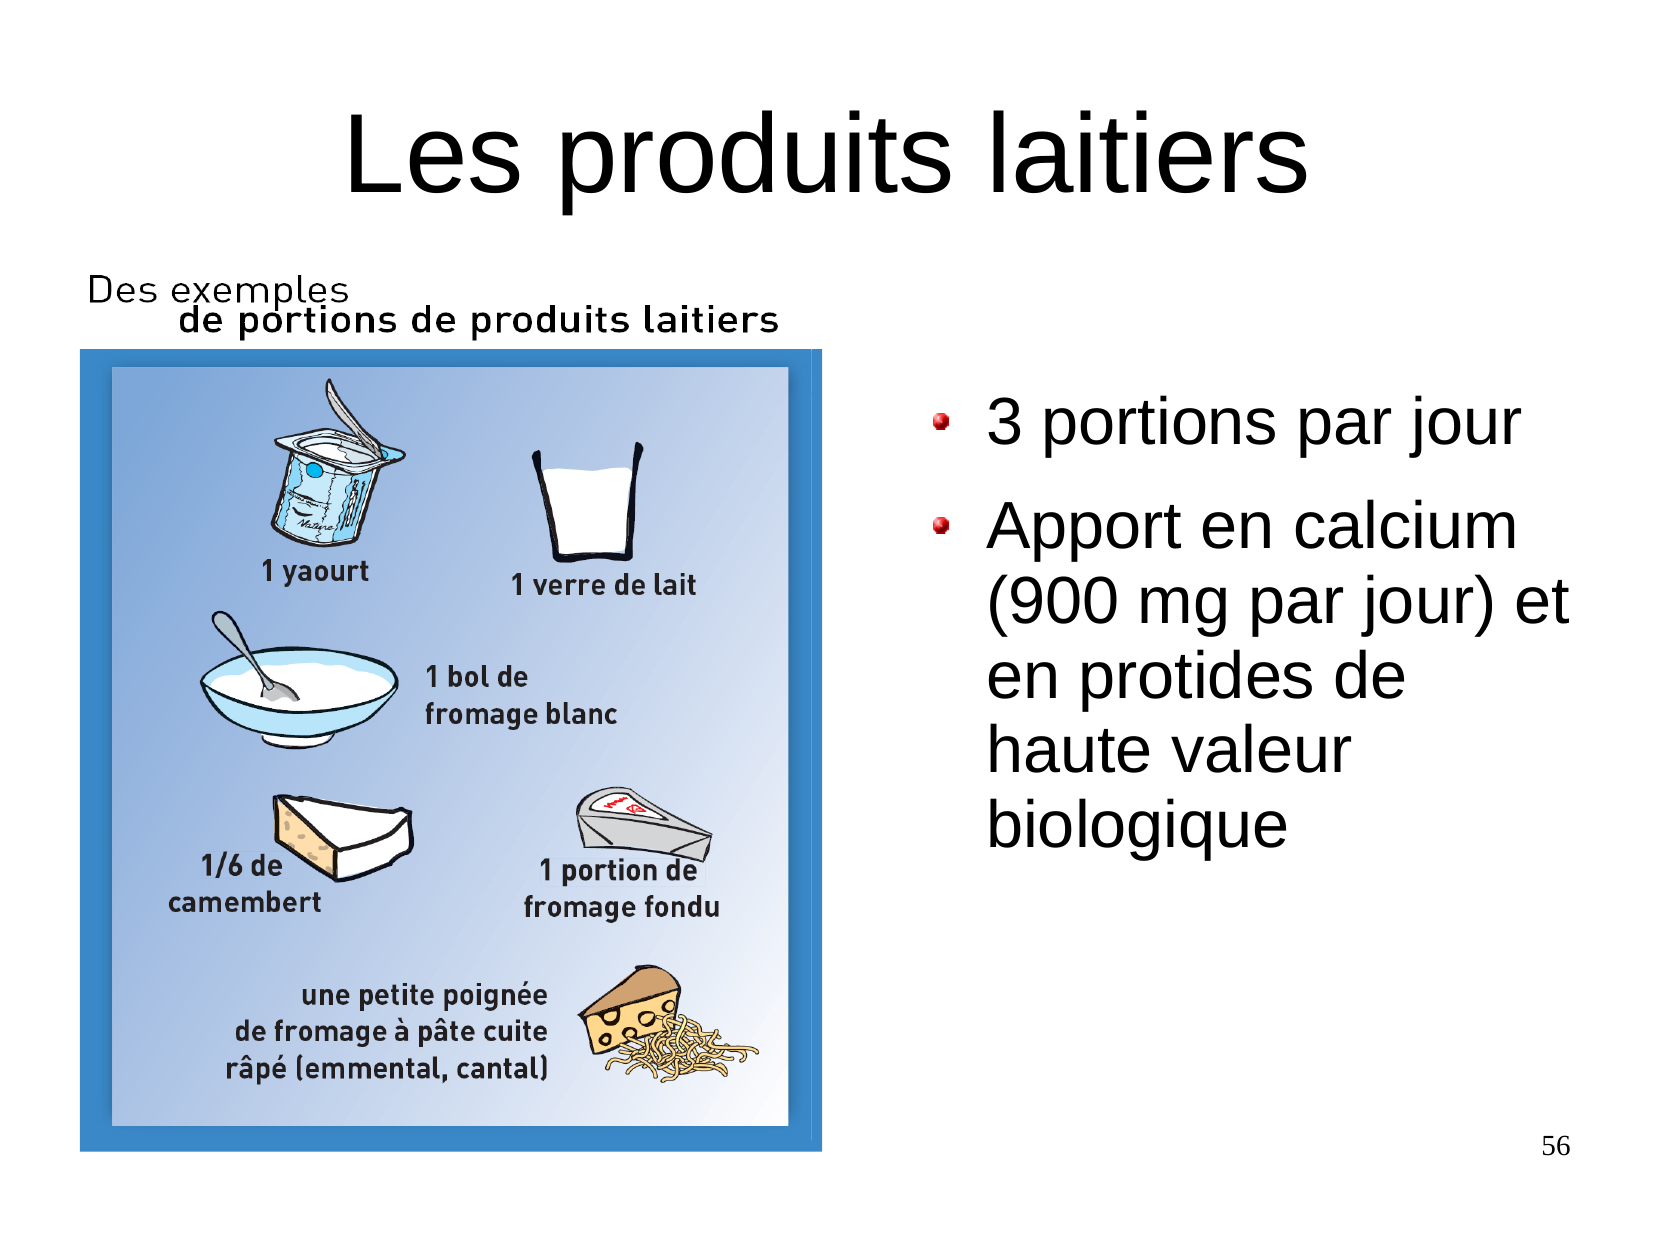

# Les produits laitiers
3 portions par jour
Apport en calcium (900 mg par jour) et en protides de haute valeur biologique
56